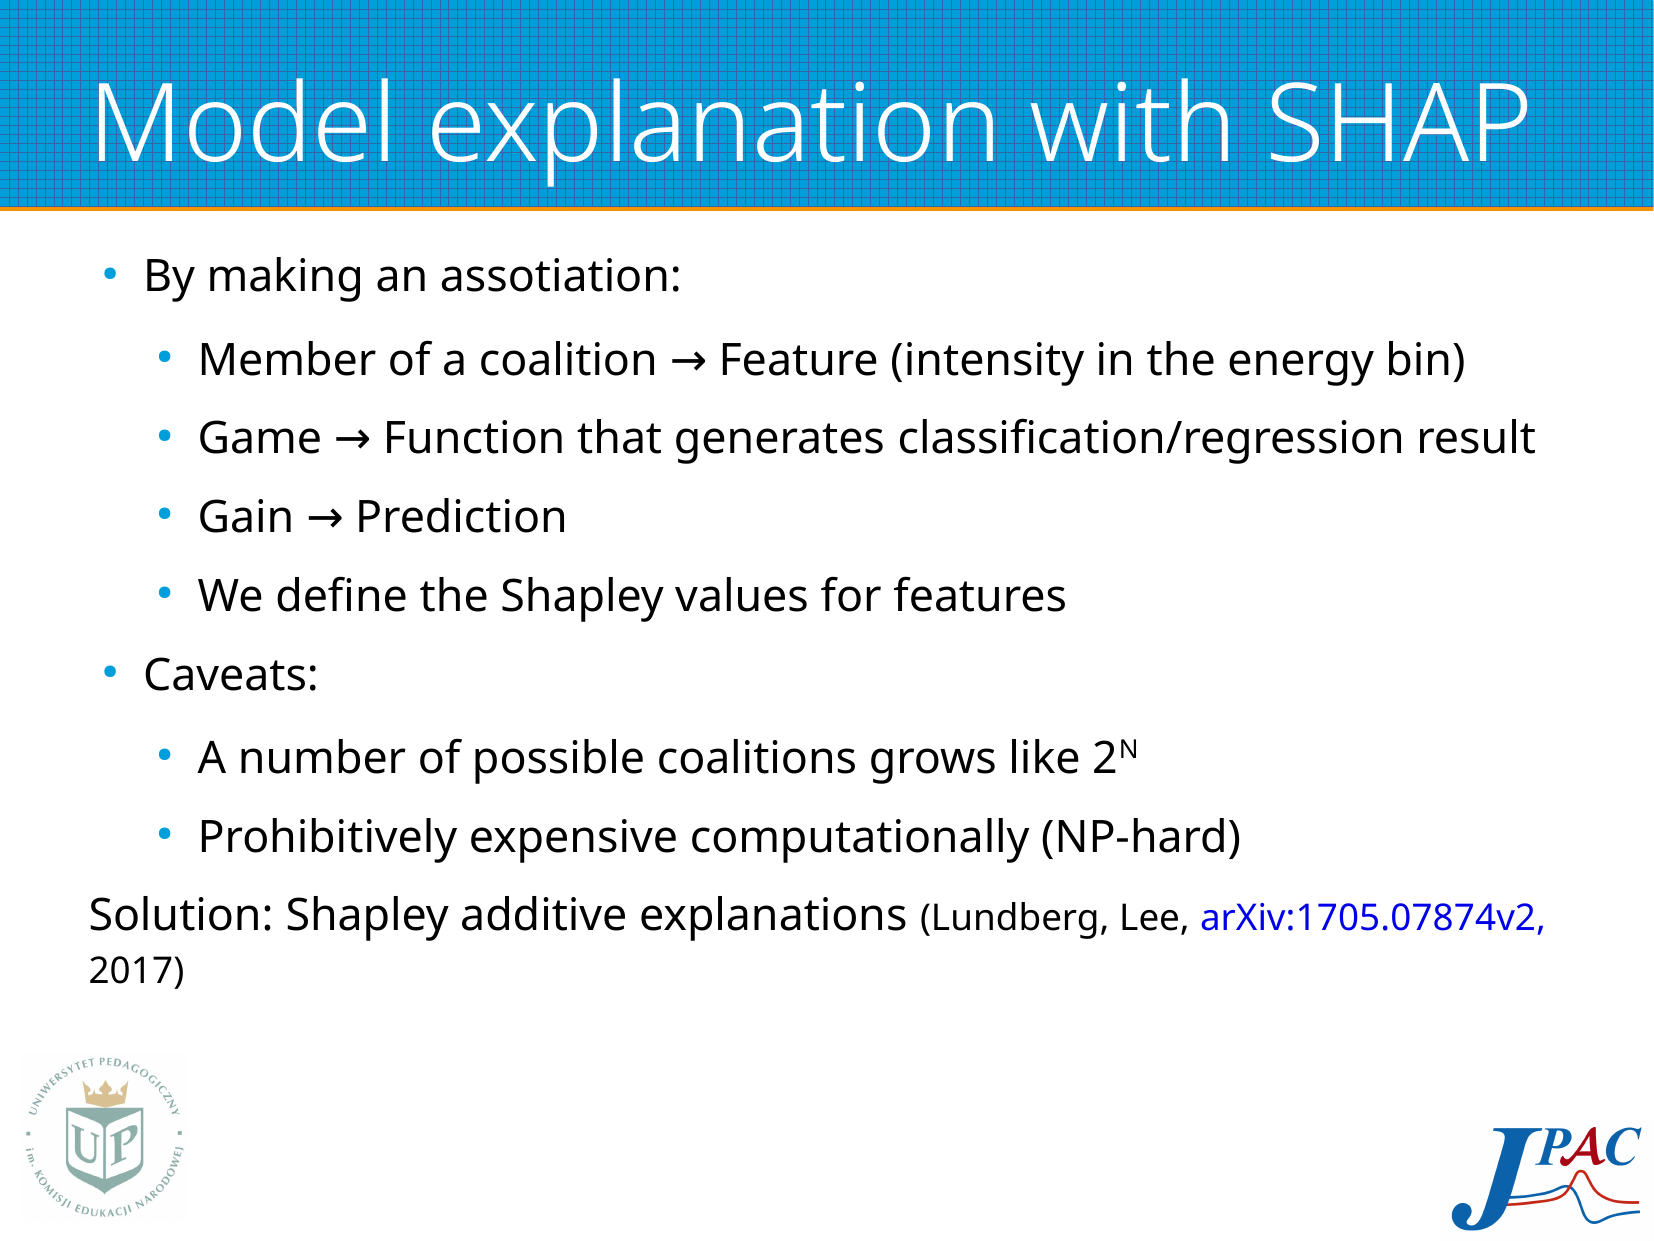

# Model explanation with SHAP
By making an assotiation:
Member of a coalition → Feature (intensity in the energy bin)
Game → Function that generates classification/regression result
Gain → Prediction
We define the Shapley values for features
Caveats:
A number of possible coalitions grows like 2N
Prohibitively expensive computationally (NP-hard)
Solution: Shapley additive explanations (Lundberg, Lee, arXiv:1705.07874v2, 2017)